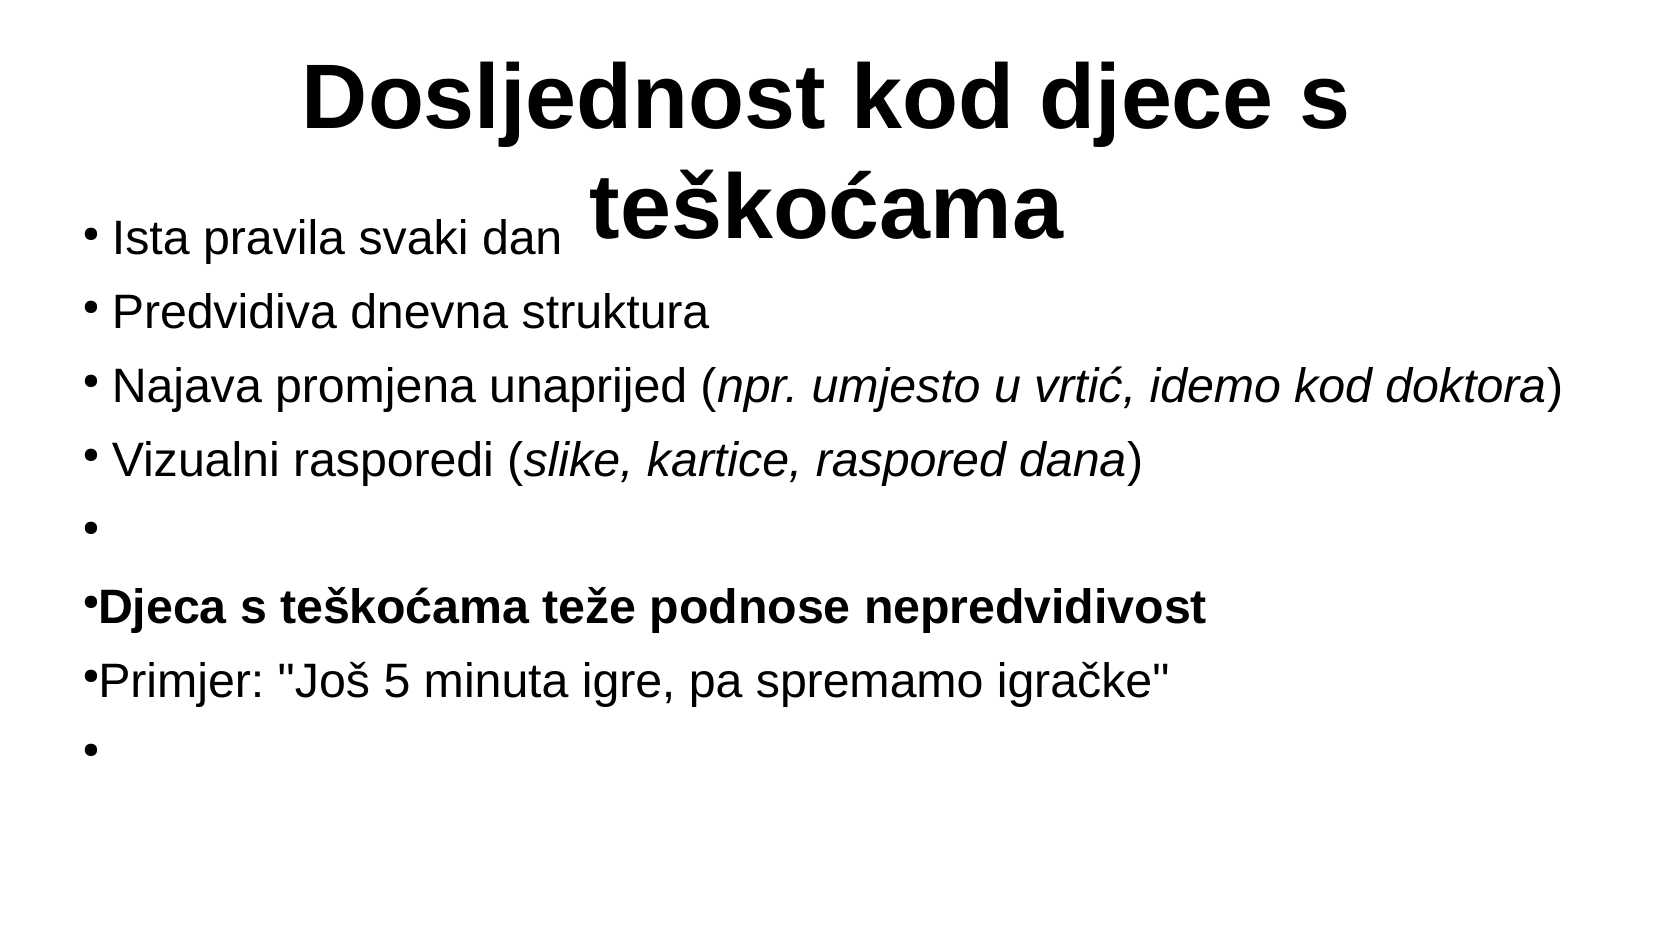

# Dosljednost kod djece s teškoćama
 Ista pravila svaki dan
 Predvidiva dnevna struktura
 Najava promjena unaprijed (npr. umjesto u vrtić, idemo kod doktora)
 Vizualni rasporedi (slike, kartice, raspored dana)
Djeca s teškoćama teže podnose nepredvidivost
Primjer: "Još 5 minuta igre, pa spremamo igračke"